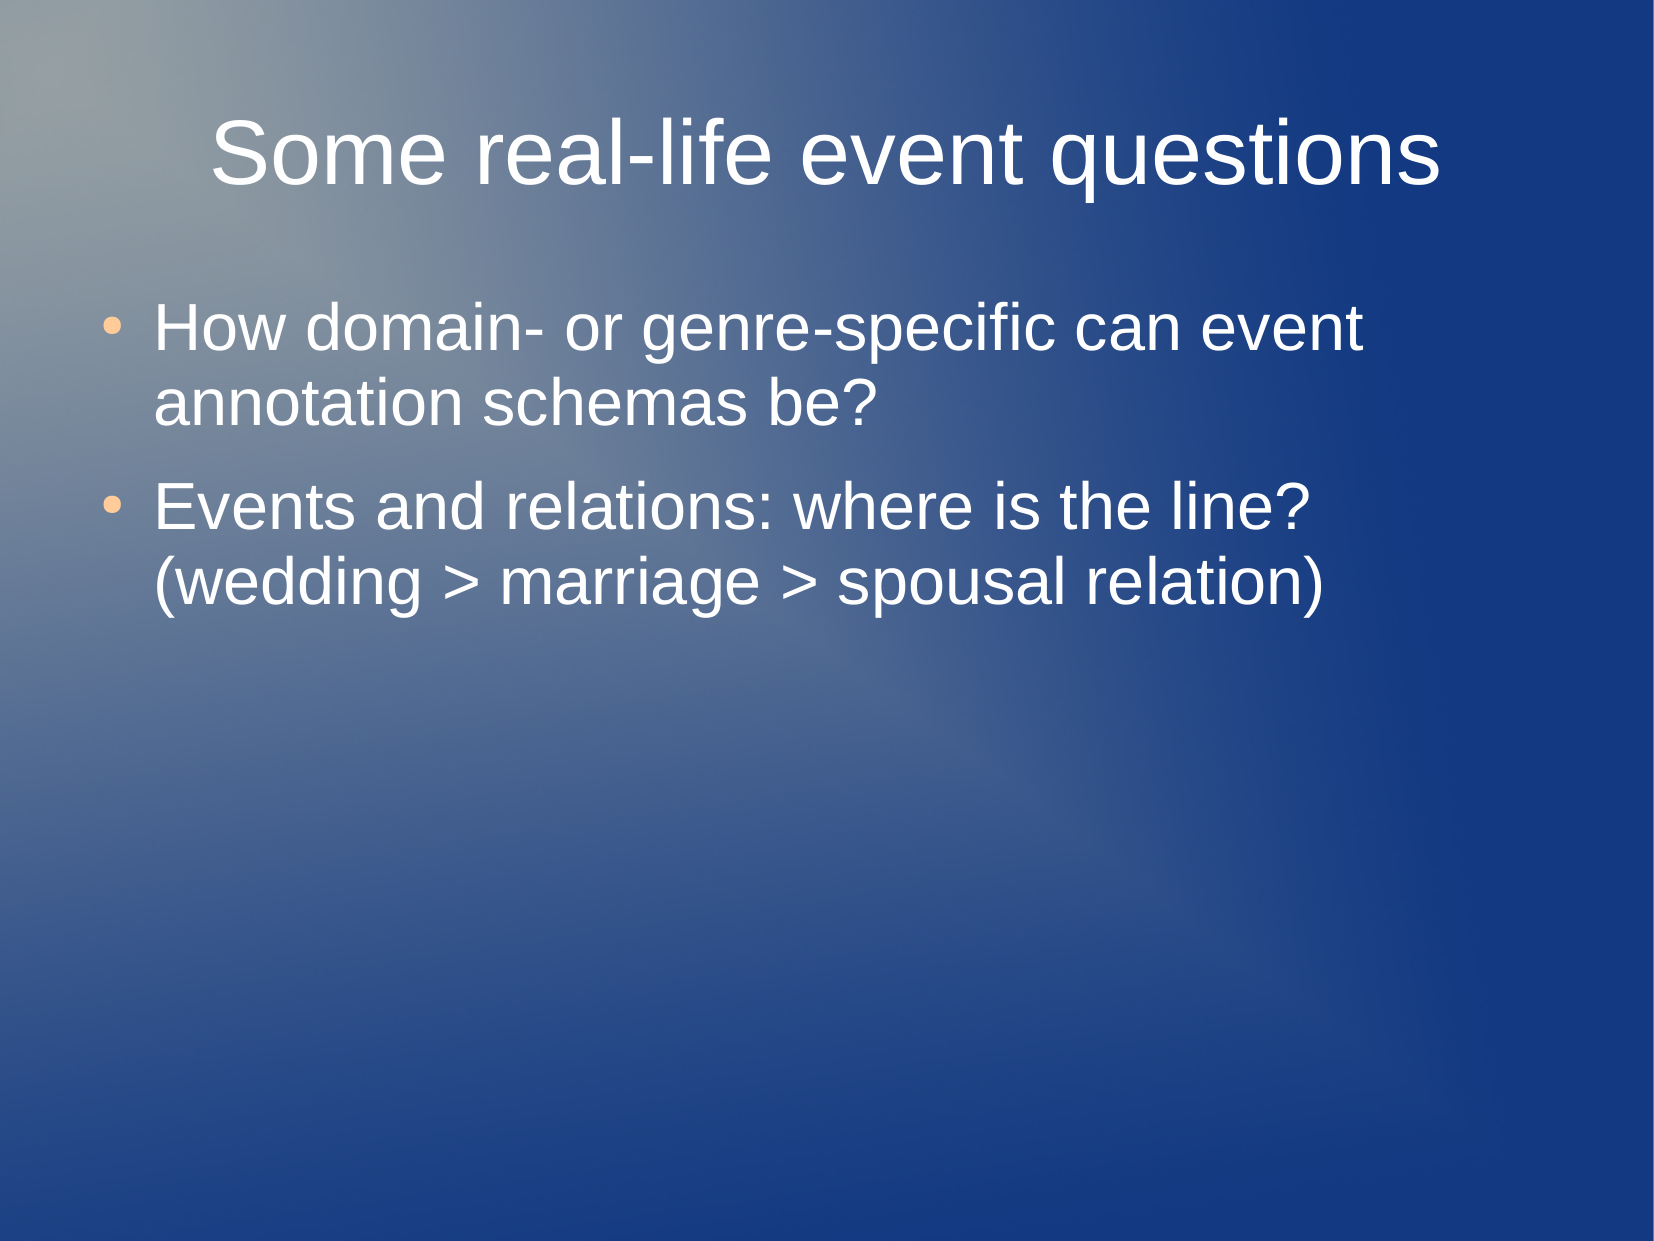

# Some real-life event questions
How domain- or genre-specific can event annotation schemas be?
Events and relations: where is the line? (wedding > marriage > spousal relation)